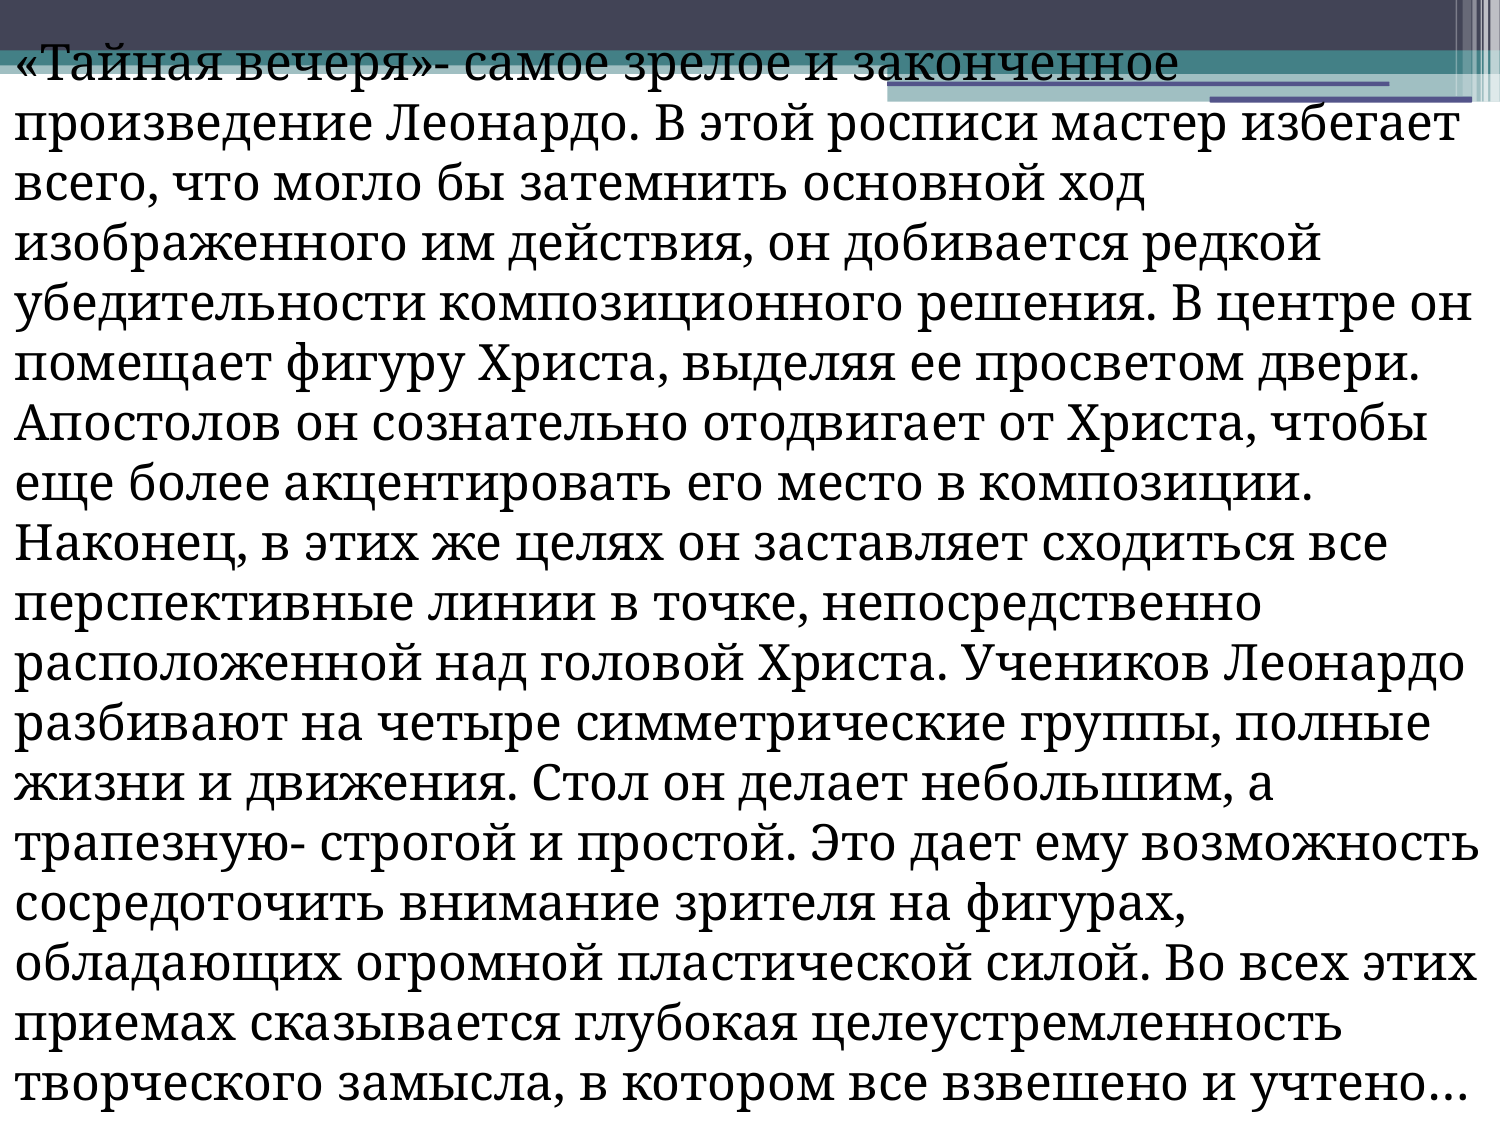

#
«Тайная вечеря»- самое зрелое и законченное произведение Леонардо. В этой росписи мастер избегает всего, что могло бы затемнить основной ход изображенного им действия, он добивается редкой убедительности композиционного решения. В центре он помещает фигуру Христа, выделяя ее просветом двери. Апостолов он сознательно отодвигает от Христа, чтобы еще более акцентировать его место в композиции. Наконец, в этих же целях он заставляет сходиться все перспективные линии в точке, непосредственно расположенной над головой Христа. Учеников Леонардо разбивают на четыре симметрические группы, полные жизни и движения. Стол он делает небольшим, а трапезную- строгой и простой. Это дает ему возможность сосредоточить внимание зрителя на фигурах, обладающих огромной пластической силой. Во всех этих приемах сказывается глубокая целеустремленность творческого замысла, в котором все взвешено и учтено…